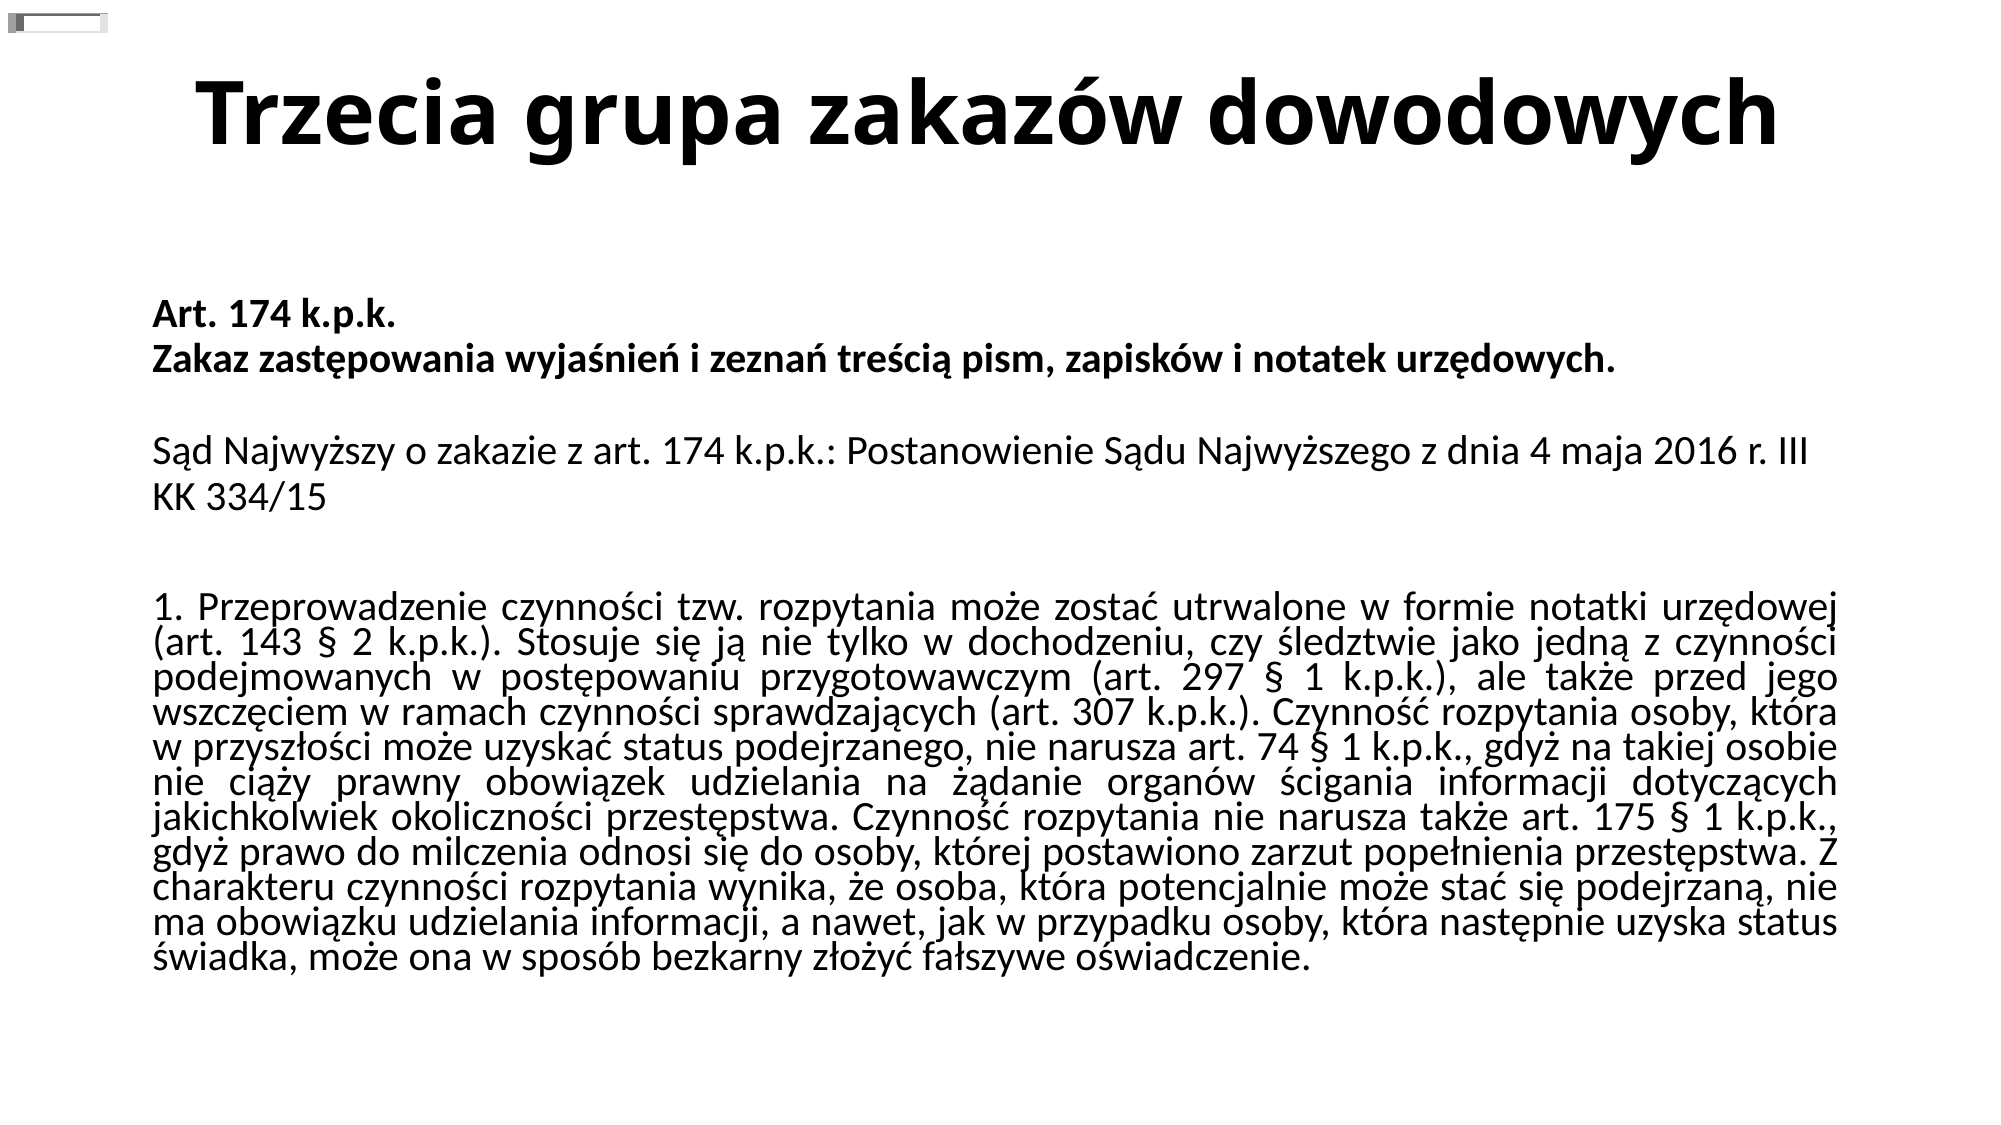

# Trzecia grupa zakazów dowodowych
Art. 174 k.p.k.
Zakaz zastępowania wyjaśnień i zeznań treścią pism, zapisków i notatek urzędowych.
Sąd Najwyższy o zakazie z art. 174 k.p.k.: Postanowienie Sądu Najwyższego z dnia 4 maja 2016 r. III
KK 334/15
1. Przeprowadzenie czynności tzw. rozpytania może zostać utrwalone w formie notatki urzędowej (art. 143 § 2 k.p.k.). Stosuje się ją nie tylko w dochodzeniu, czy śledztwie jako jedną z czynności podejmowanych w postępowaniu przygotowawczym (art. 297 § 1 k.p.k.), ale także przed jego wszczęciem w ramach czynności sprawdzających (art. 307 k.p.k.). Czynność rozpytania osoby, która w przyszłości może uzyskać status podejrzanego, nie narusza art. 74 § 1 k.p.k., gdyż na takiej osobie nie ciąży prawny obowiązek udzielania na żądanie organów ścigania informacji dotyczących jakichkolwiek okoliczności przestępstwa. Czynność rozpytania nie narusza także art. 175 § 1 k.p.k., gdyż prawo do milczenia odnosi się do osoby, której postawiono zarzut popełnienia przestępstwa. Z charakteru czynności rozpytania wynika, że osoba, która potencjalnie może stać się podejrzaną, nie ma obowiązku udzielania informacji, a nawet, jak w przypadku osoby, która następnie uzyska status świadka, może ona w sposób bezkarny złożyć fałszywe oświadczenie.